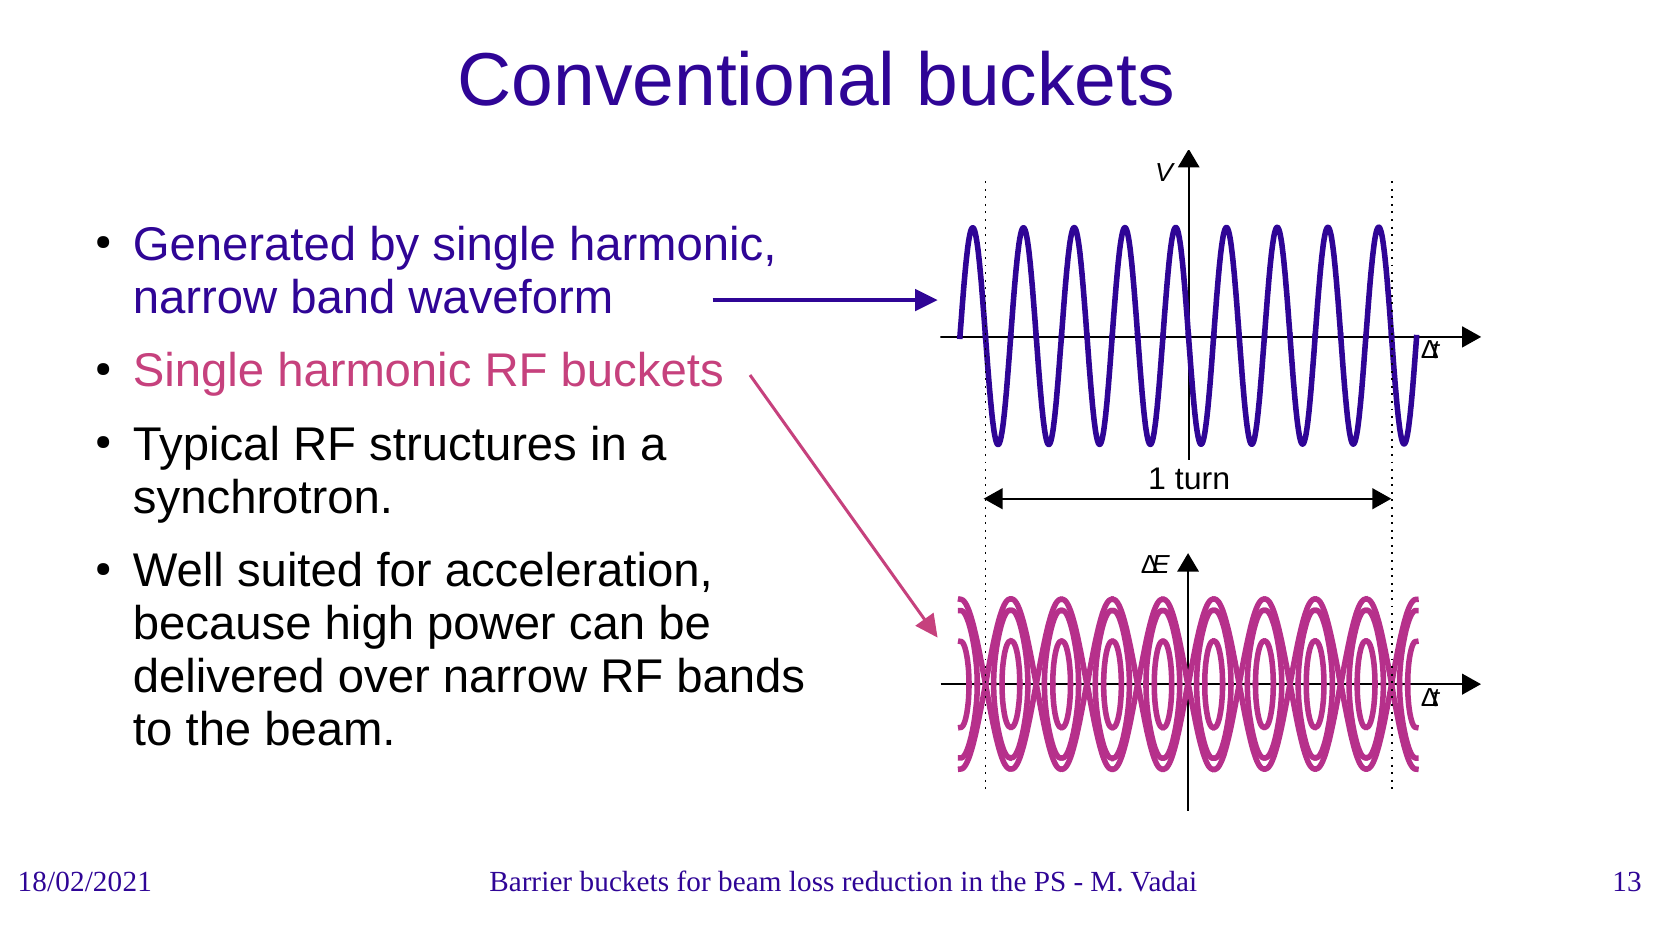

# Conventional buckets
Generated by single harmonic, narrow band waveform
Single harmonic RF buckets
Typical RF structures in a synchrotron.
Well suited for acceleration, because high power can be delivered over narrow RF bands to the beam.
18/02/2021
Barrier buckets for beam loss reduction in the PS - M. Vadai
13